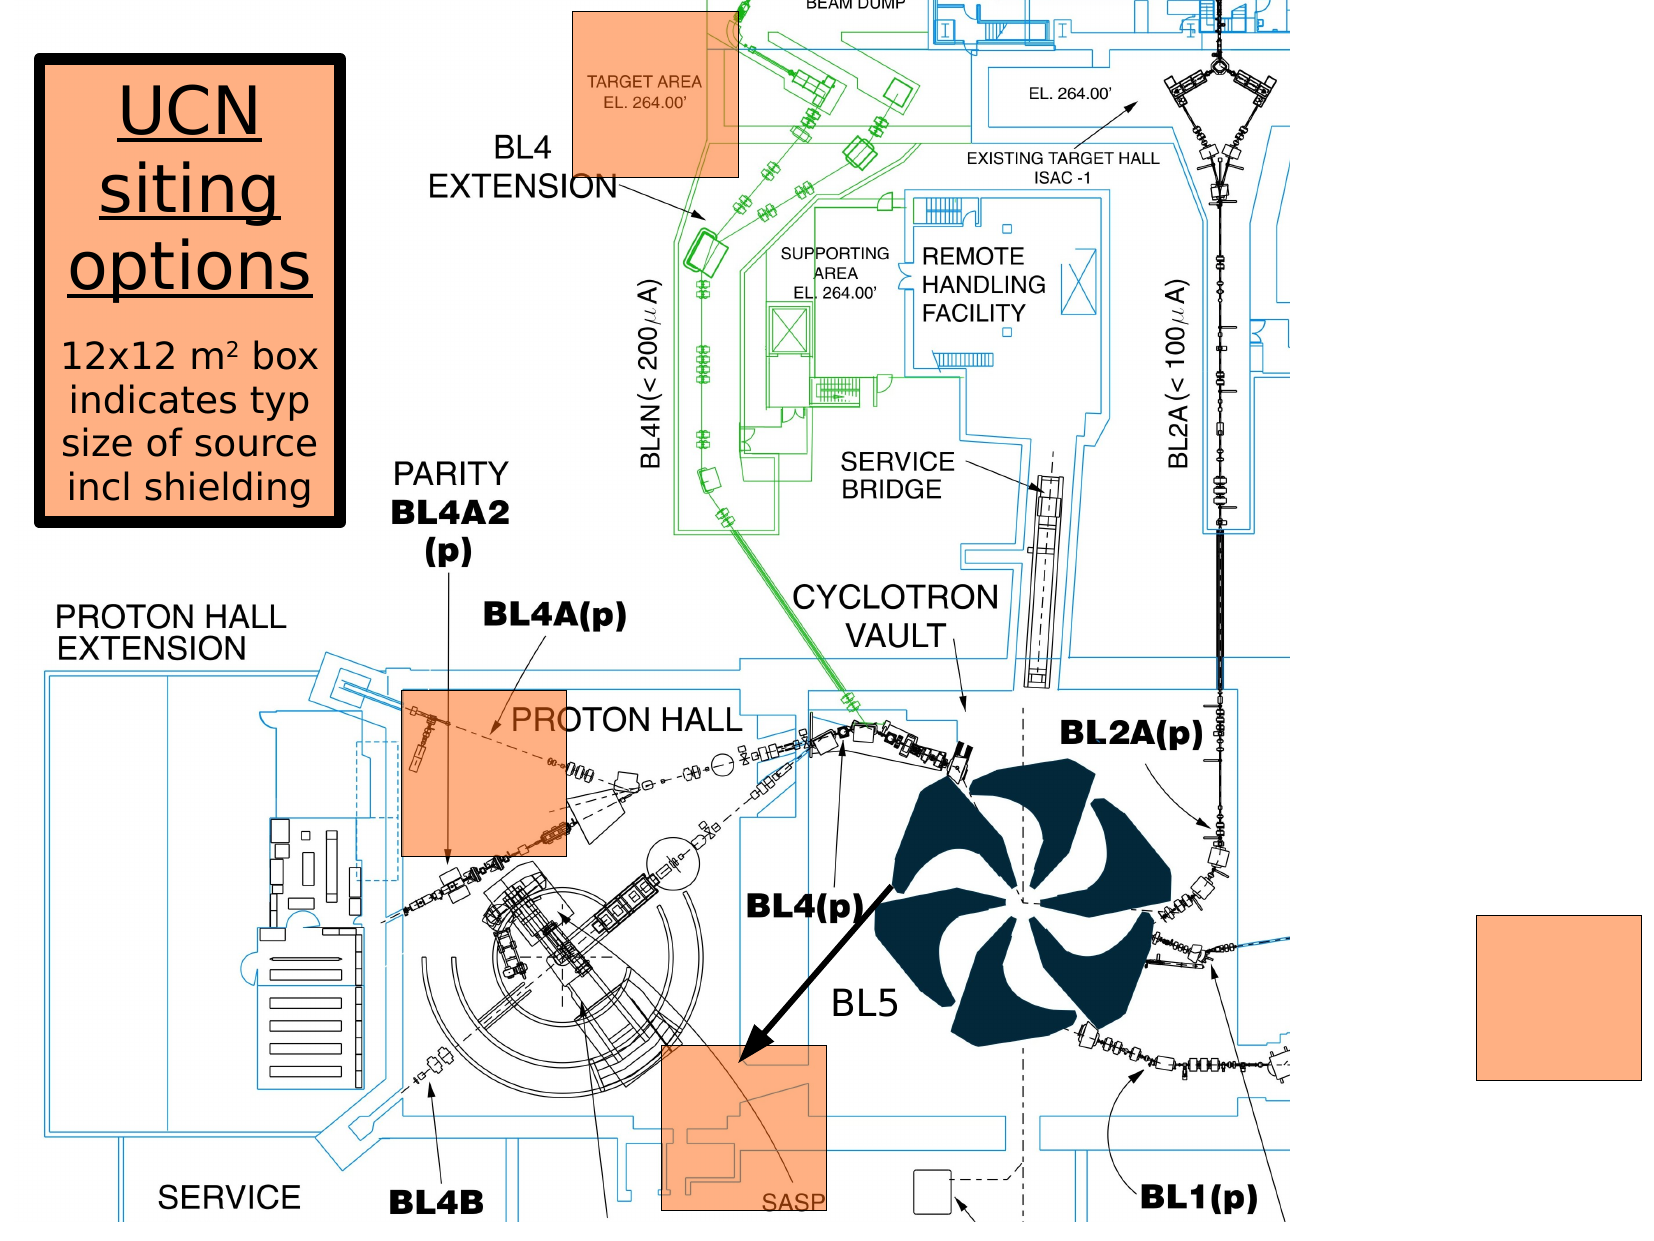

UCN
siting
options
12x12 m2 box
indicates typ
size of source
incl shielding
BL5